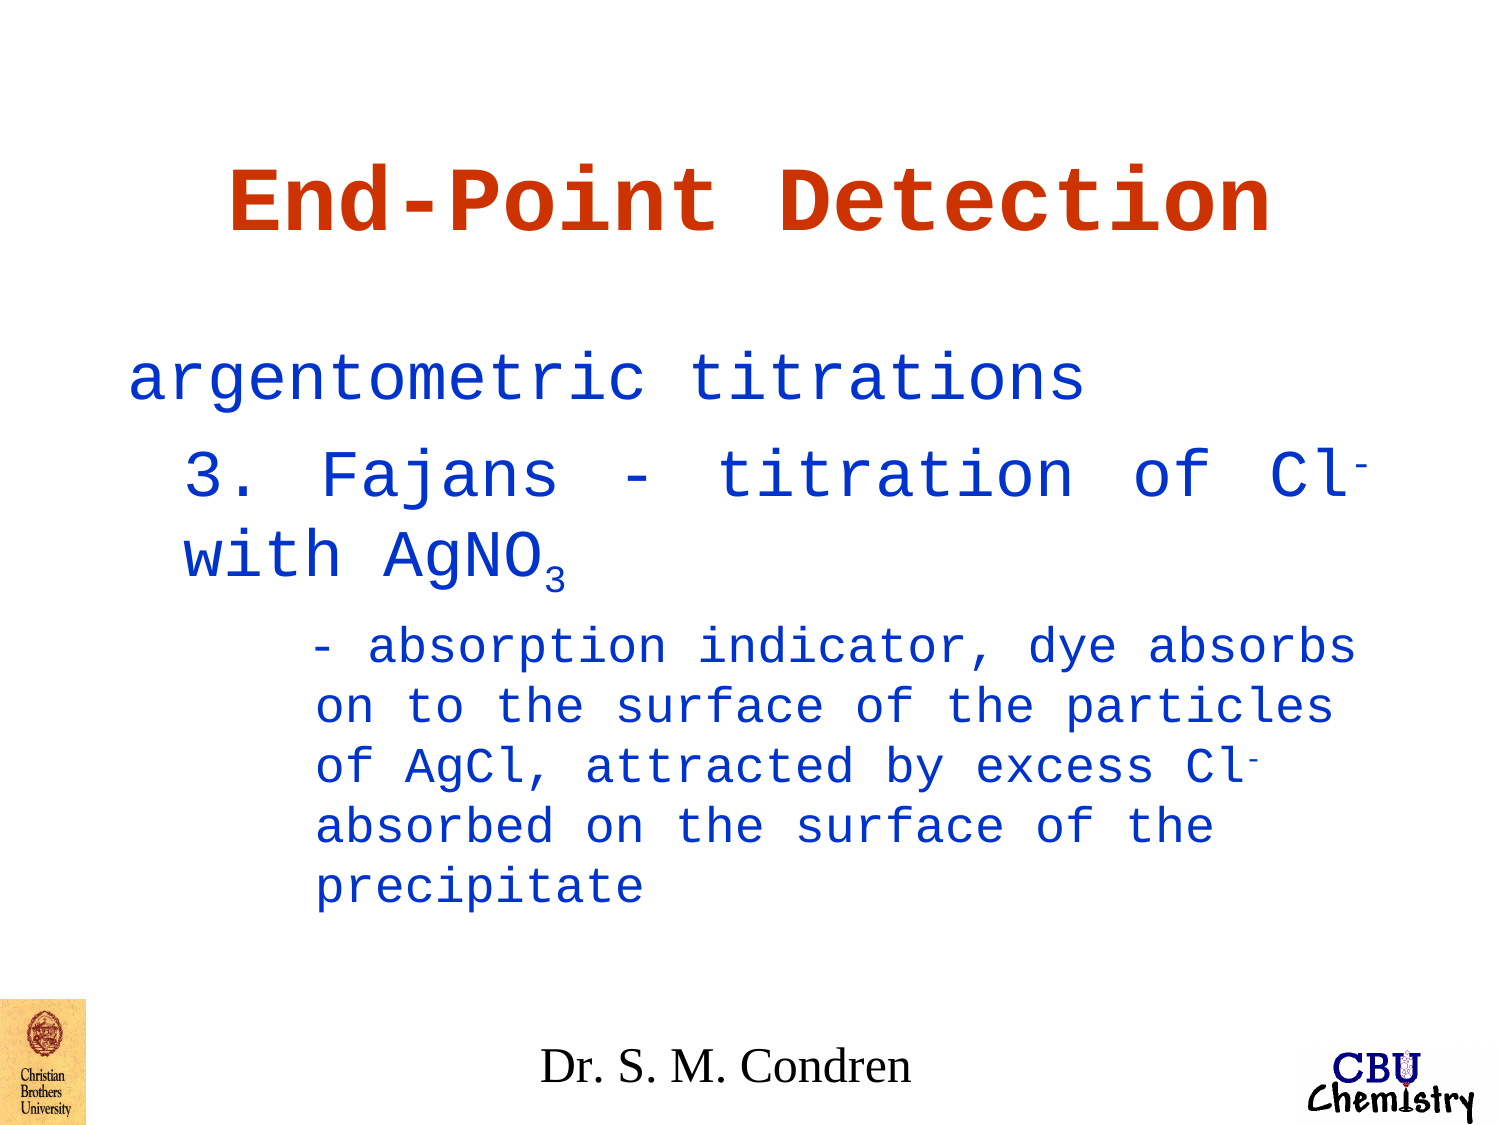

# End-Point Detection
argentometric titrations
	3. Fajans - titration of Cl- with AgNO3
 - absorption indicator, dye absorbs on to the surface of the particles of AgCl, attracted by excess Cl- absorbed on the surface of the precipitate